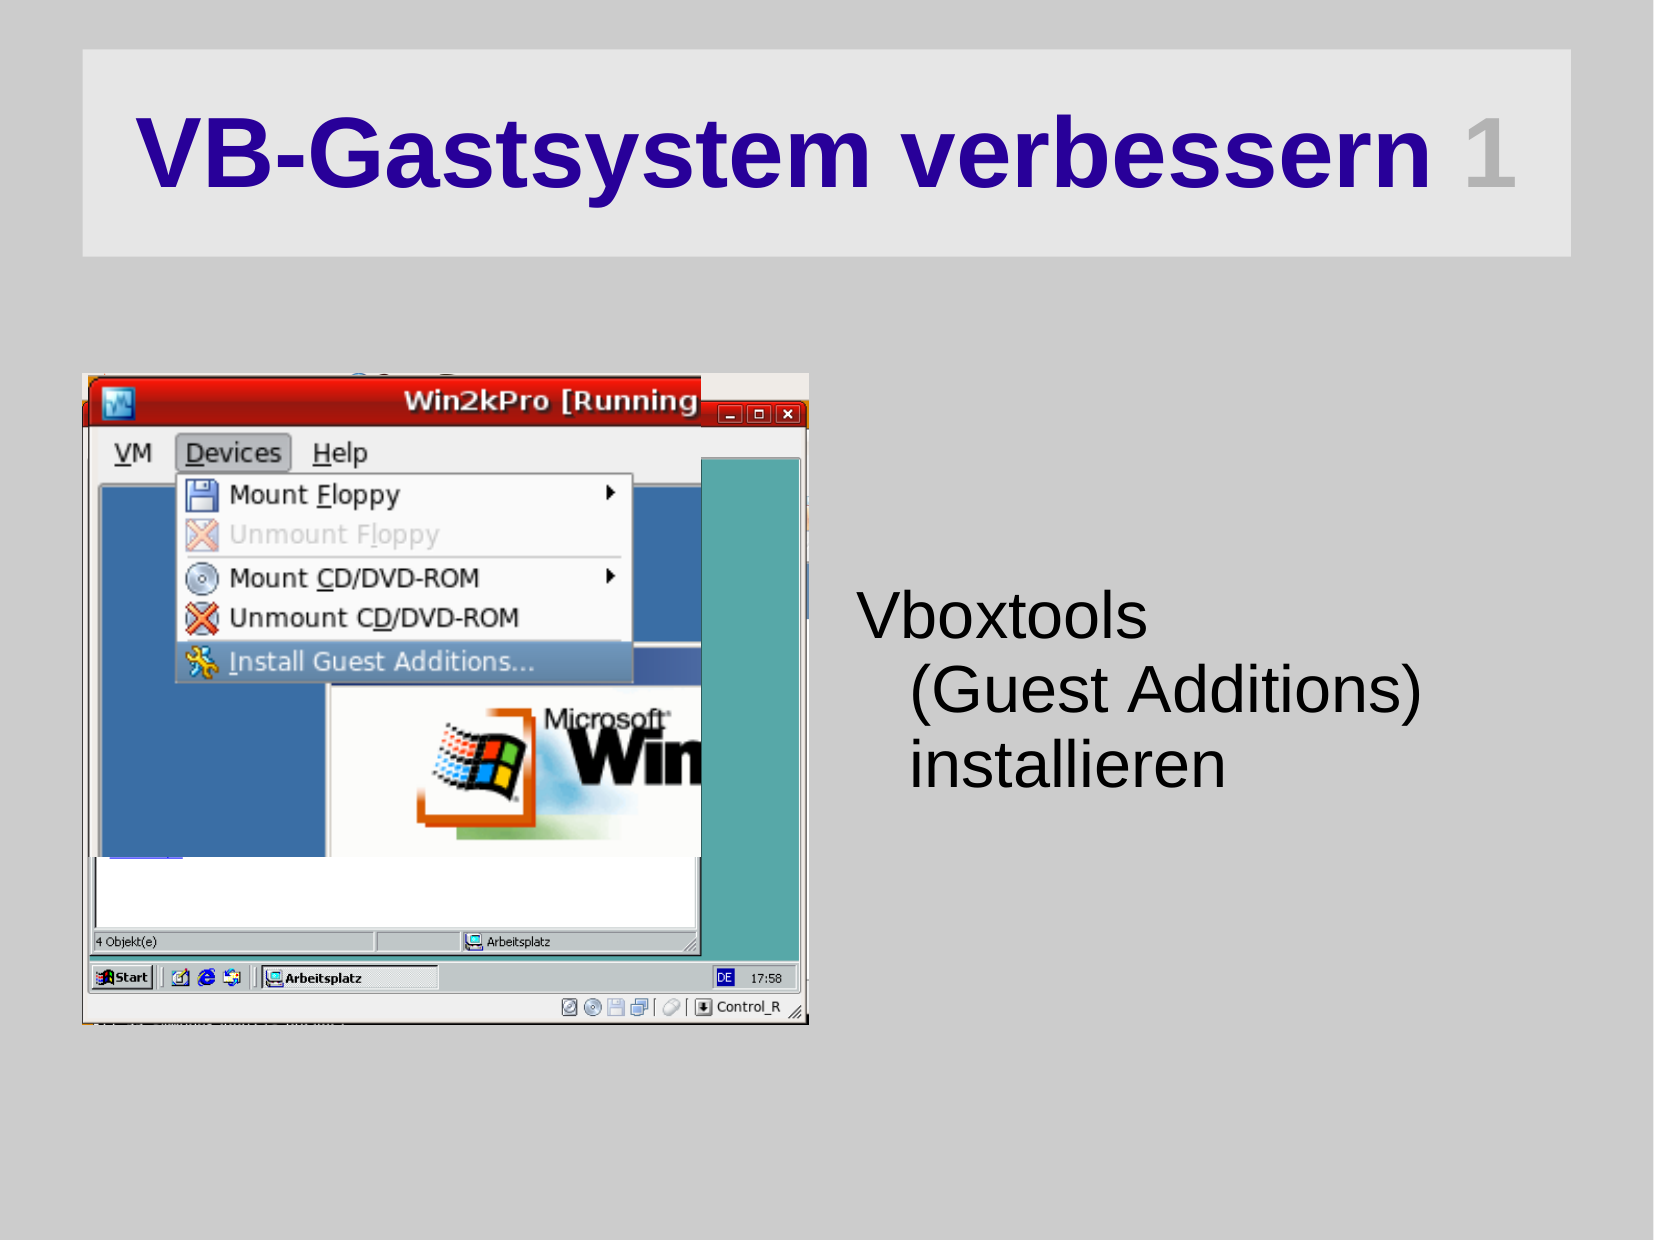

# VB-Gastsystem verbessern 1
Vboxtools
(Guest Additions) installieren